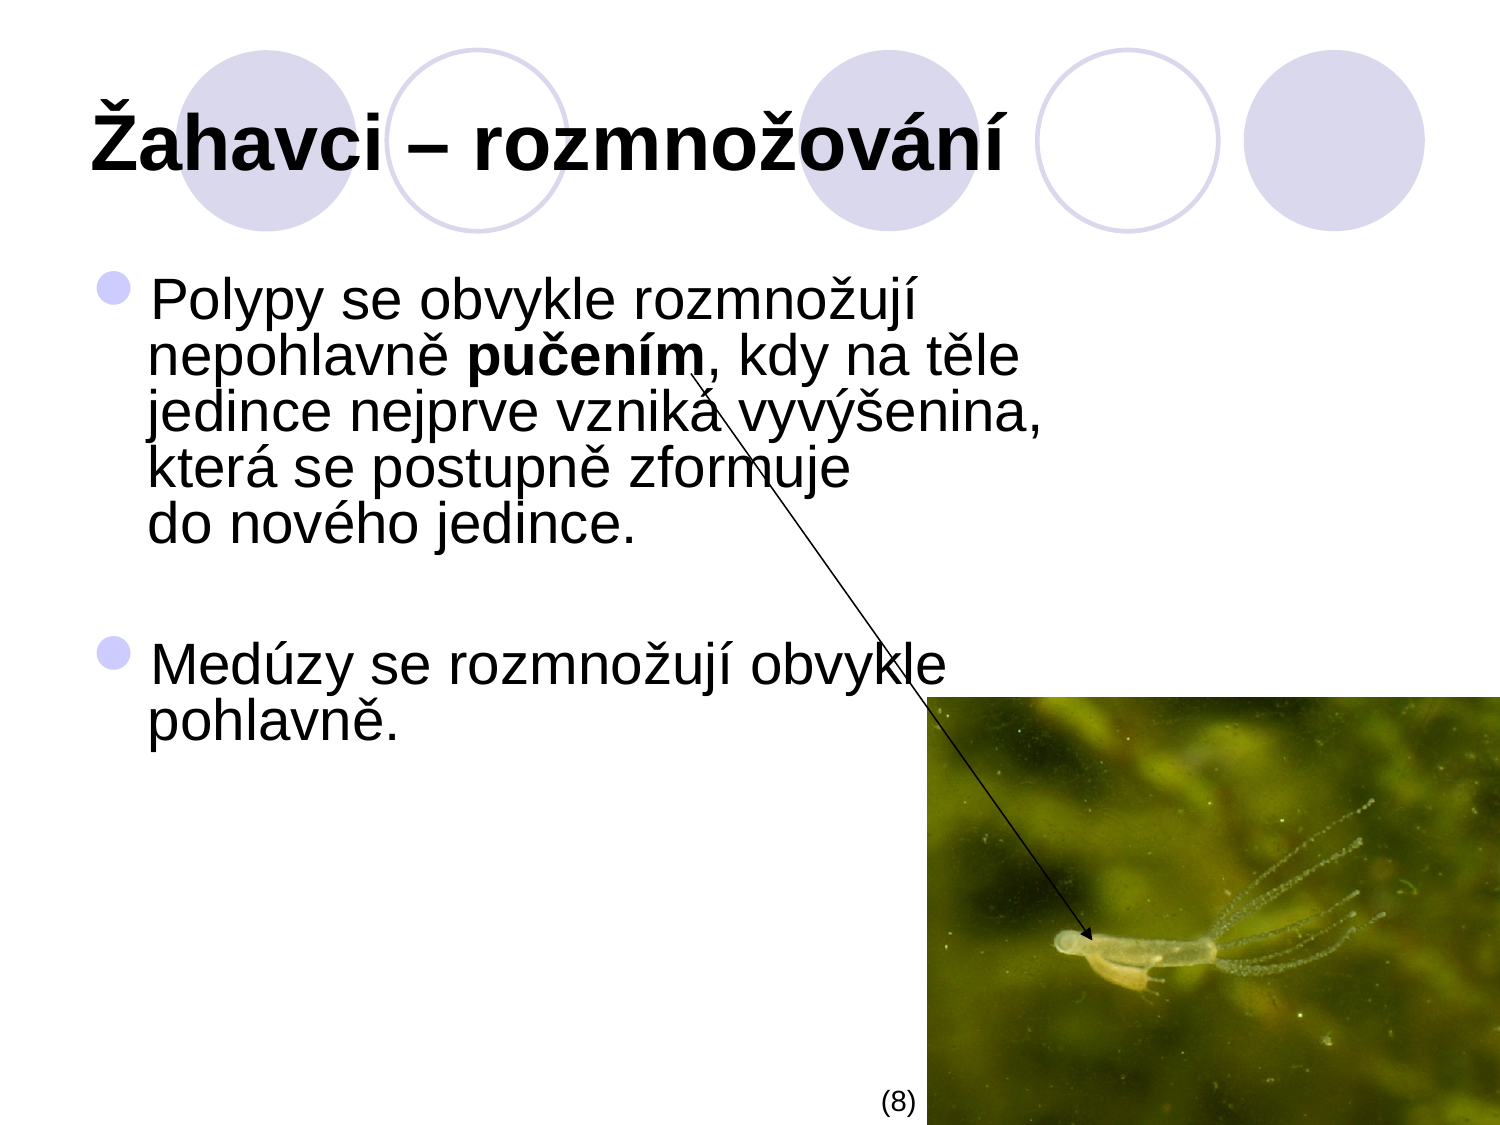

# Žahavci – rozmnožování
Polypy se obvykle rozmnožují nepohlavně pučením, kdy na těle jedince nejprve vzniká vyvýšenina, která se postupně zformuje
do nového jedince.
Medúzy se rozmnožují obvykle pohlavně.
(8)